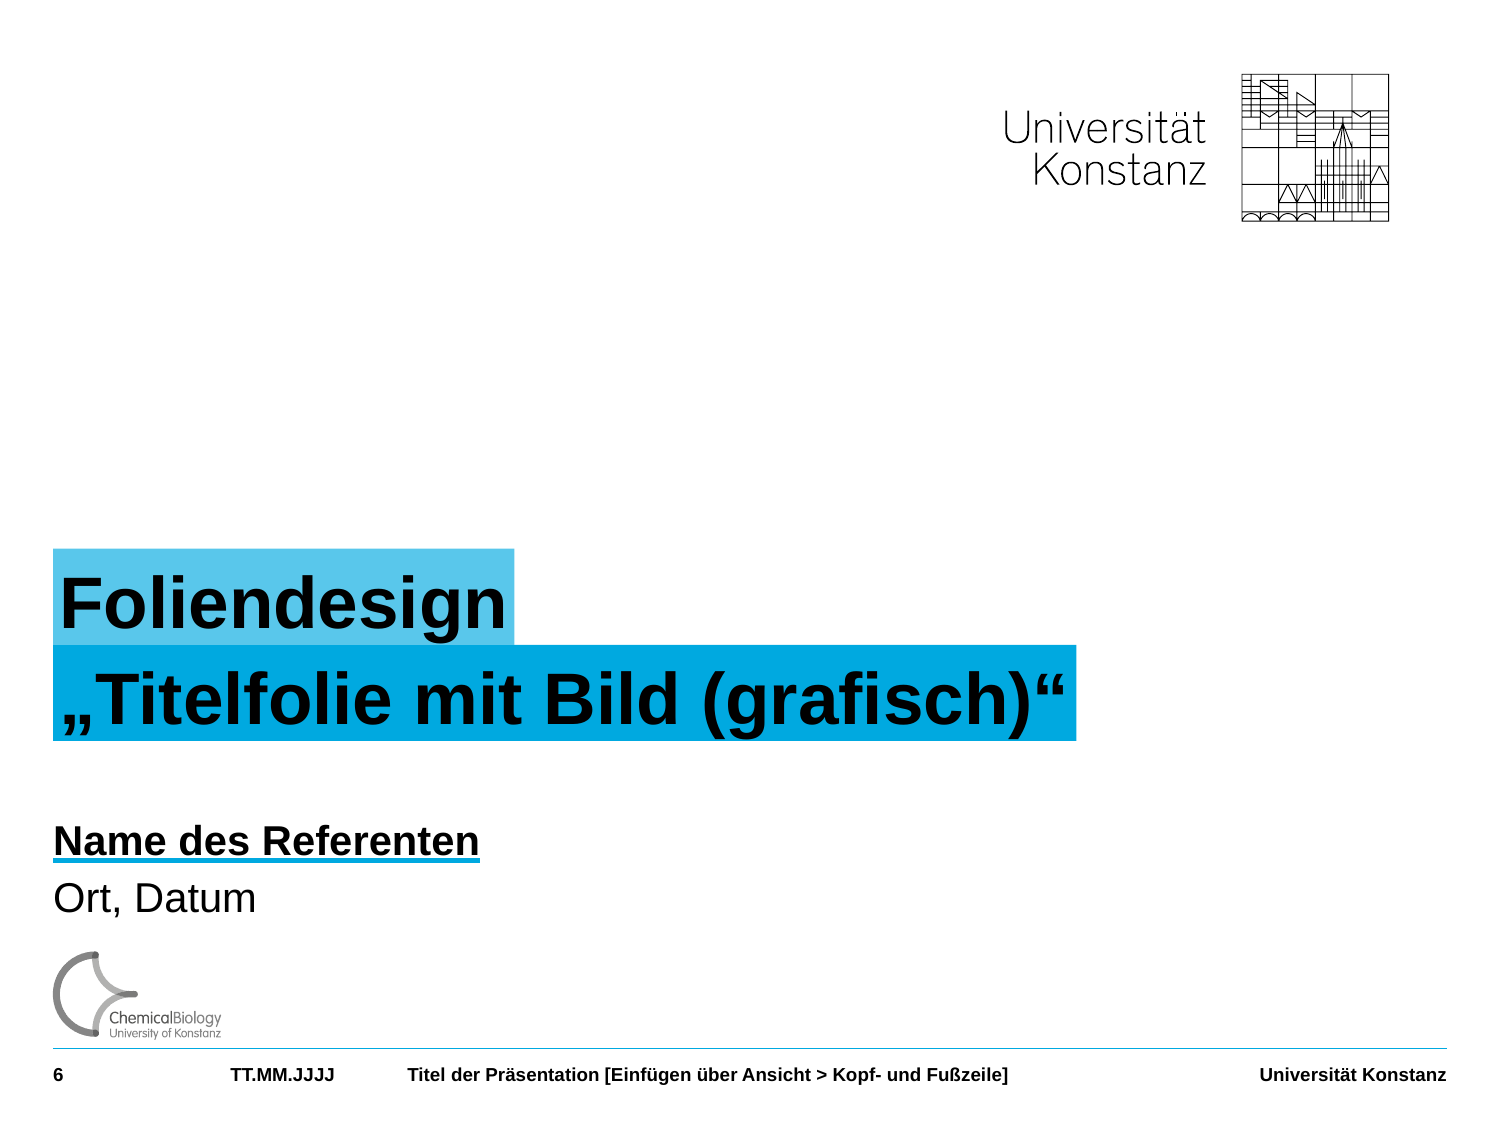

Foliendesign
„Titelfolie mit Bild (grafisch)“
# Name des Referenten
Ort, Datum